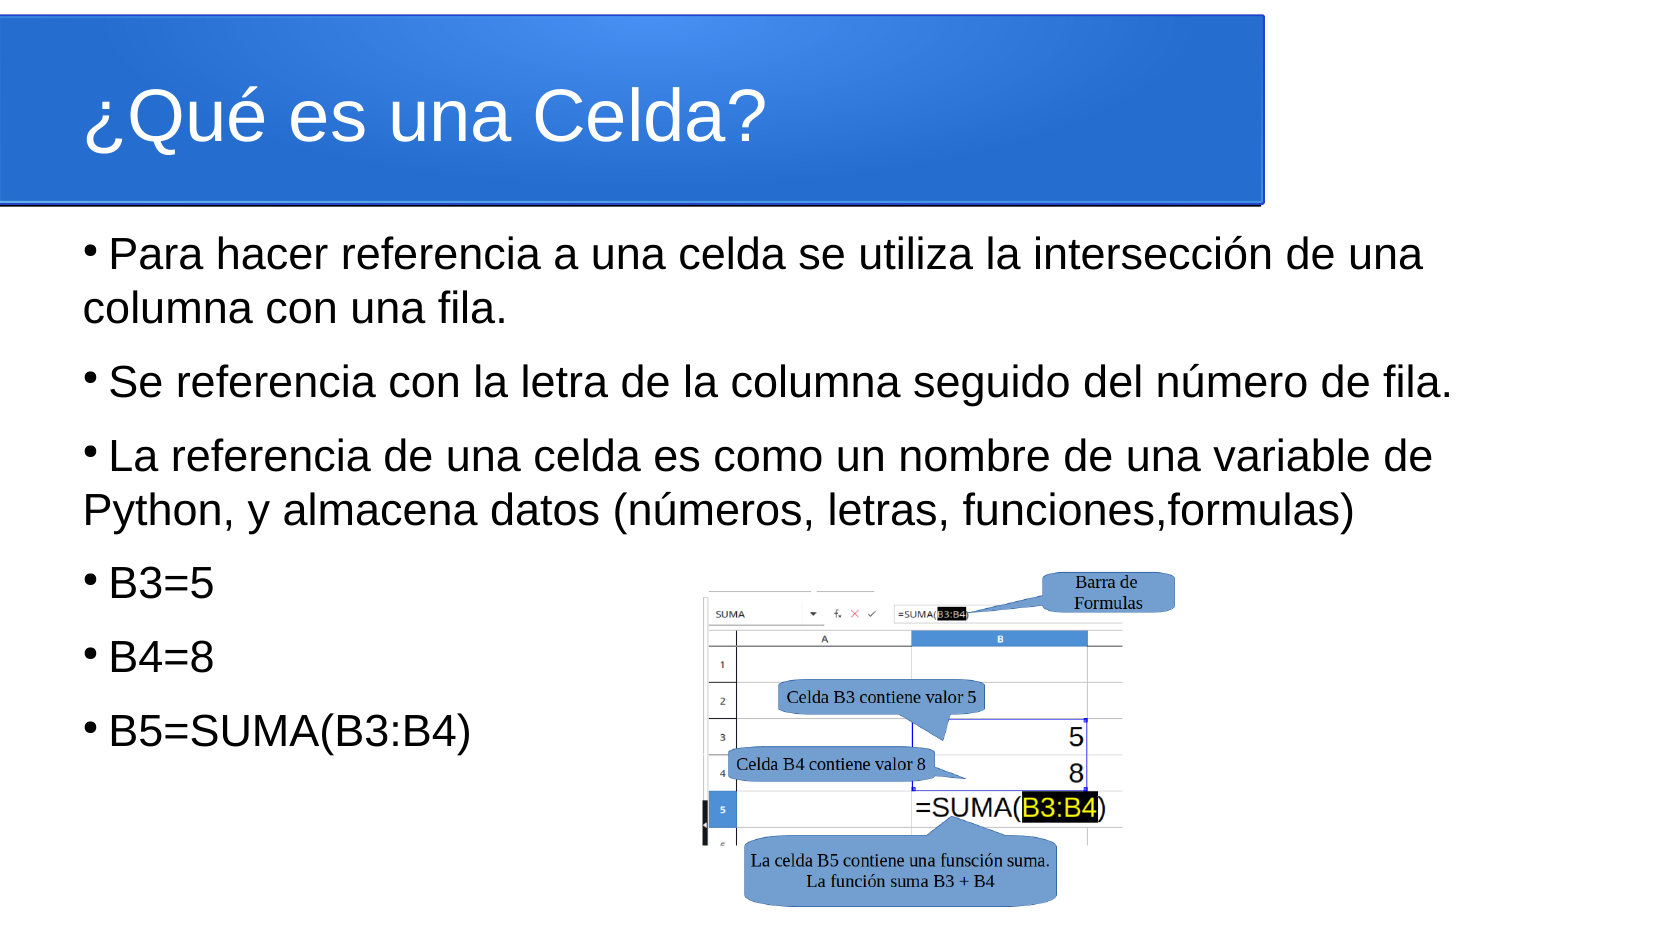

# ¿Qué es una Celda?
 Para hacer referencia a una celda se utiliza la intersección de una columna con una fila.
 Se referencia con la letra de la columna seguido del número de fila.
 La referencia de una celda es como un nombre de una variable de Python, y almacena datos (números, letras, funciones,formulas)
 B3=5
 B4=8
 B5=SUMA(B3:B4)